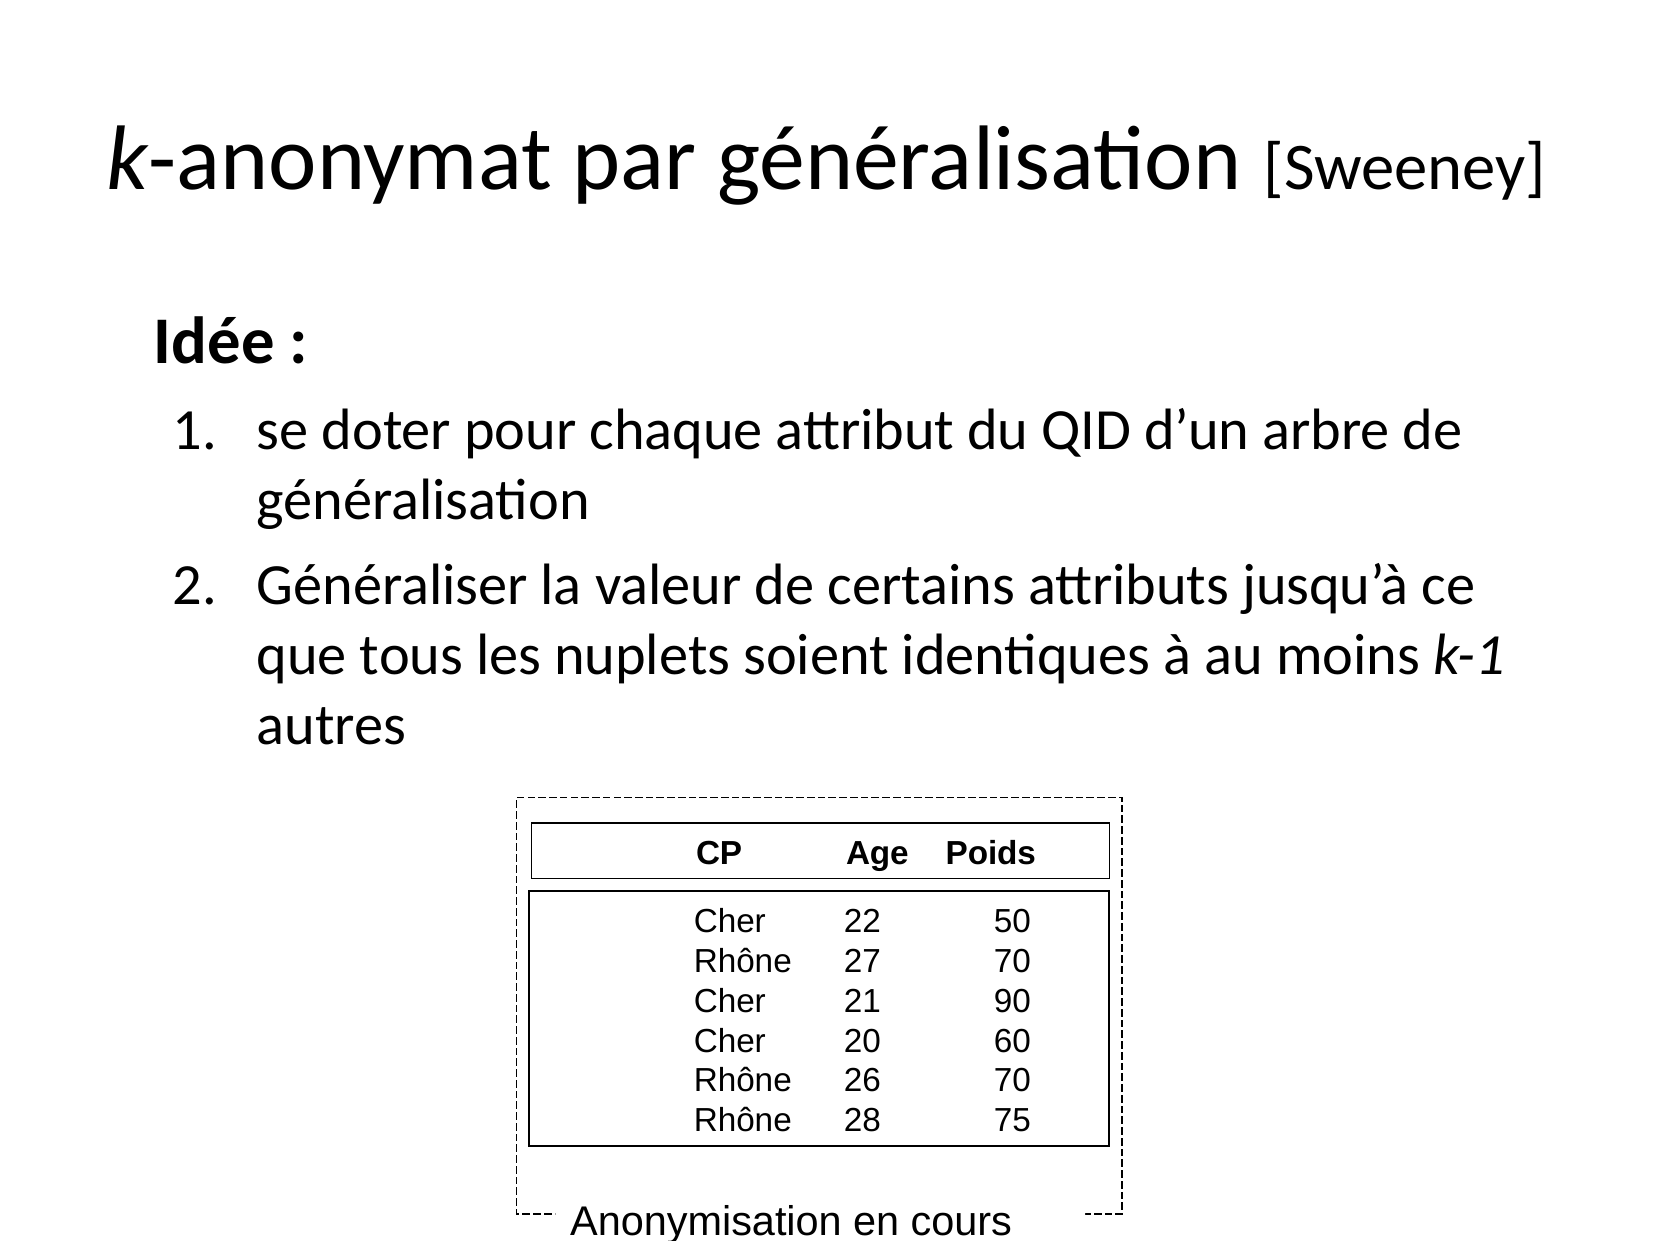

k-anonymat par généralisation [Sweeney]
	Idée :
se doter pour chaque attribut du QID d’un arbre de généralisation
Généraliser la valeur de certains attributs jusqu’à ce que tous les nuplets soient identiques à au moins k-1 autres
	CP	Age Poids
	Cher	22	50
	Rhône	27	70 	Cher	21	90
	Cher	20	60	Rhône	26	70
	Rhône	28	75
Anonymisation en cours